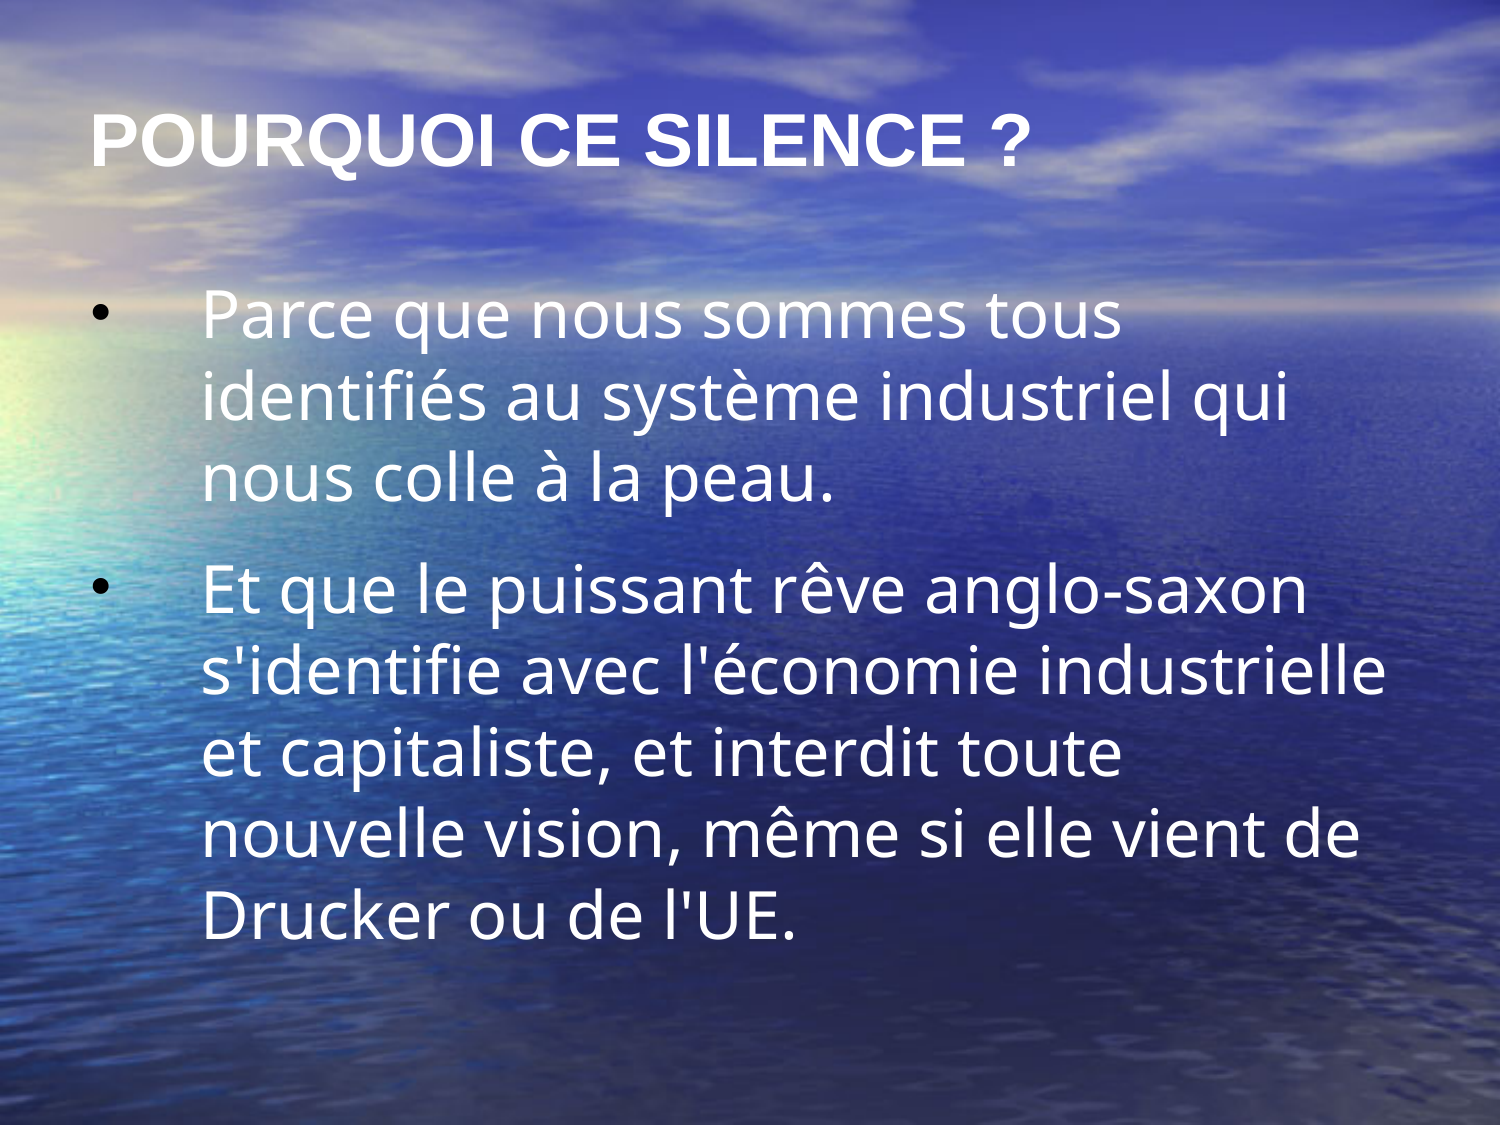

# POURQUOI CE SILENCE ?
Parce que nous sommes tous identifiés au système industriel qui nous colle à la peau.
Et que le puissant rêve anglo-saxon s'identifie avec l'économie industrielle et capitaliste, et interdit toute nouvelle vision, même si elle vient de Drucker ou de l'UE.